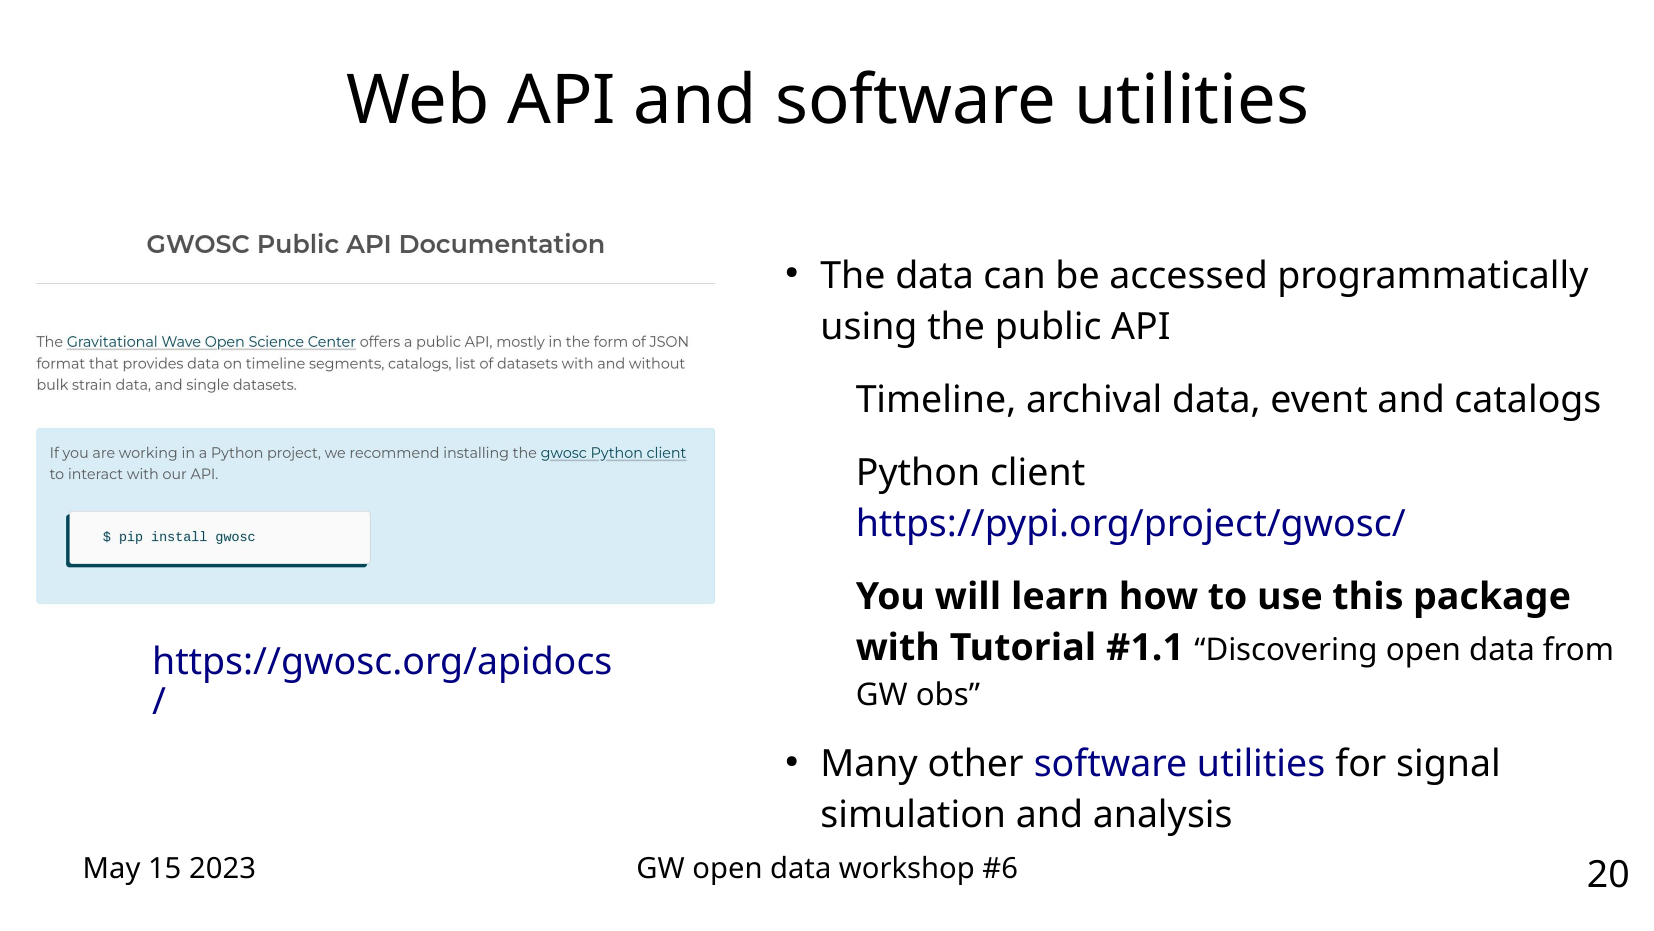

# Web API and software utilities
The data can be accessed programmatically using the public API
Timeline, archival data, event and catalogs
Python client https://pypi.org/project/gwosc/
You will learn how to use this package with Tutorial #1.1 “Discovering open data from GW obs”
Many other software utilities for signal simulation and analysis
https://gwosc.org/apidocs/
May 15 2023
GW open data workshop #6
20